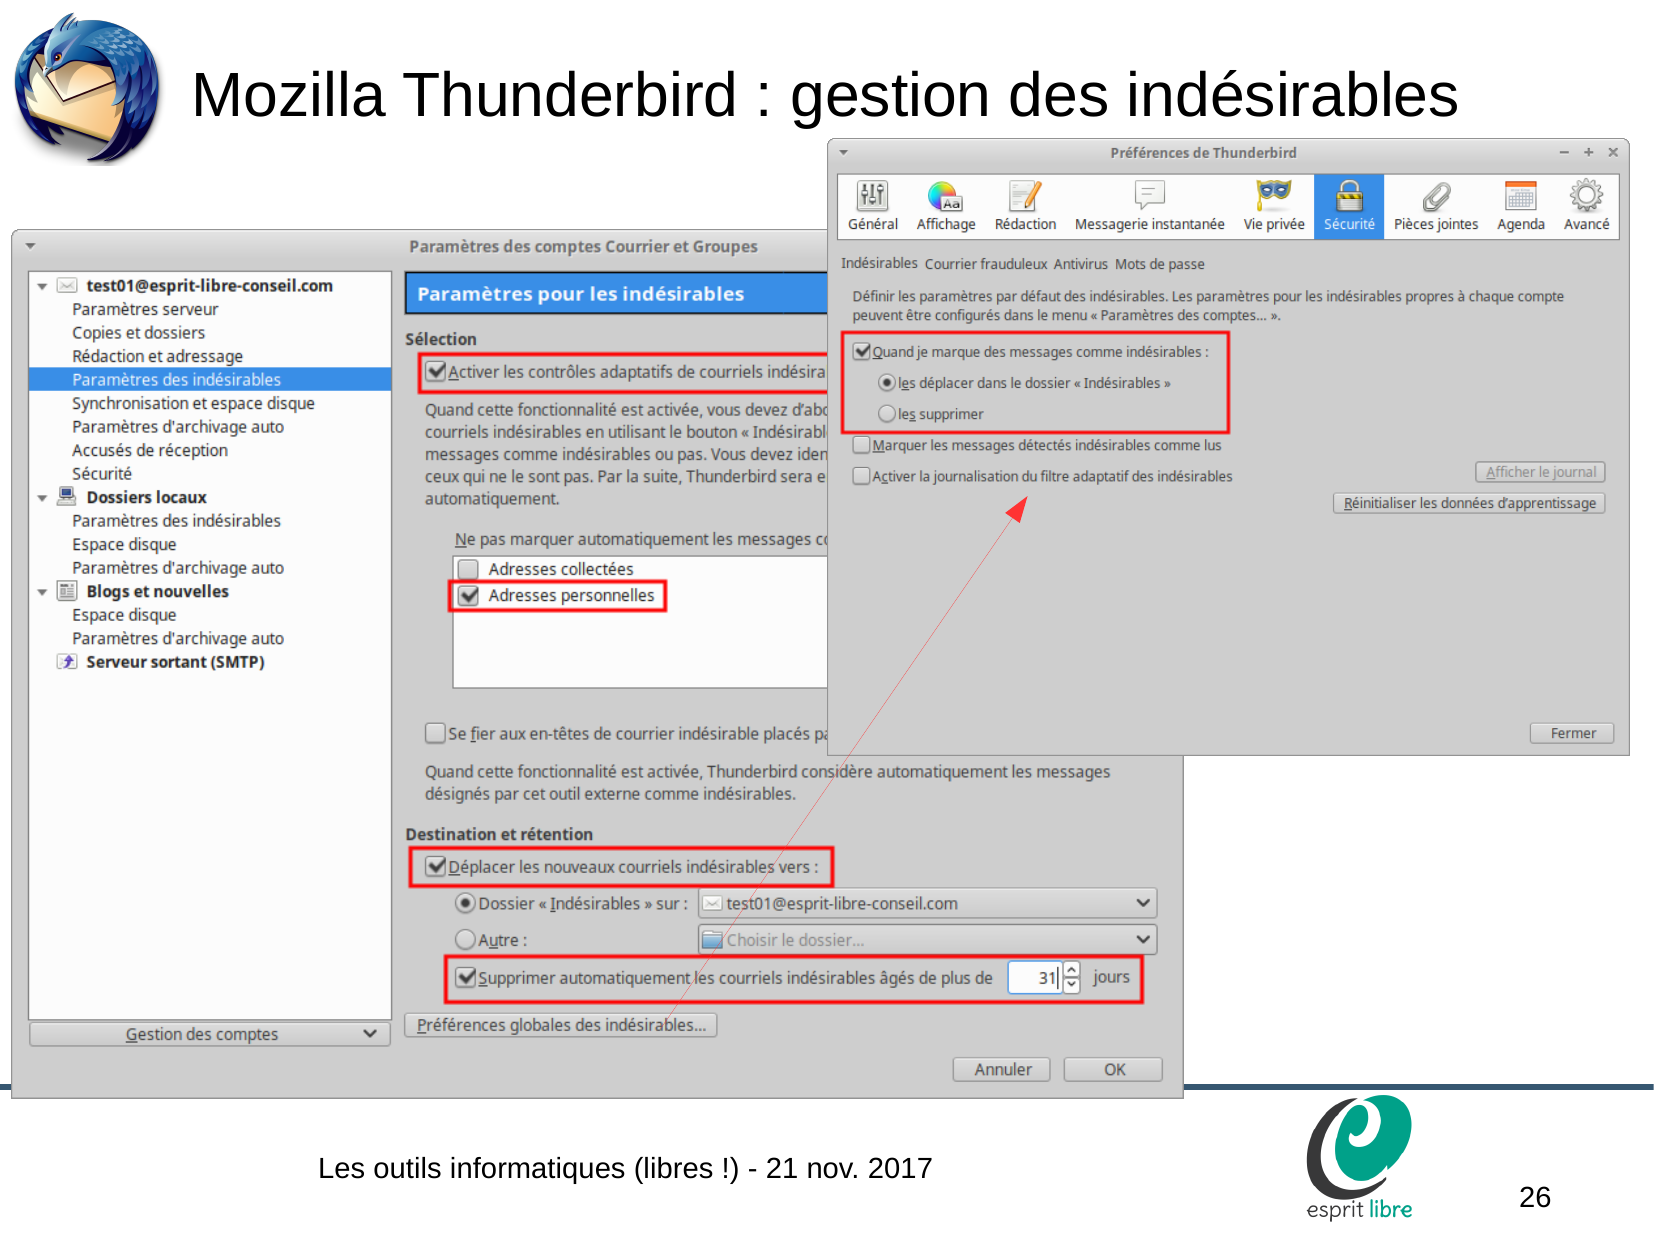

# Mozilla Thunderbird : gestion des indésirables
Les outils informatiques (libres !) - 21 nov. 2017